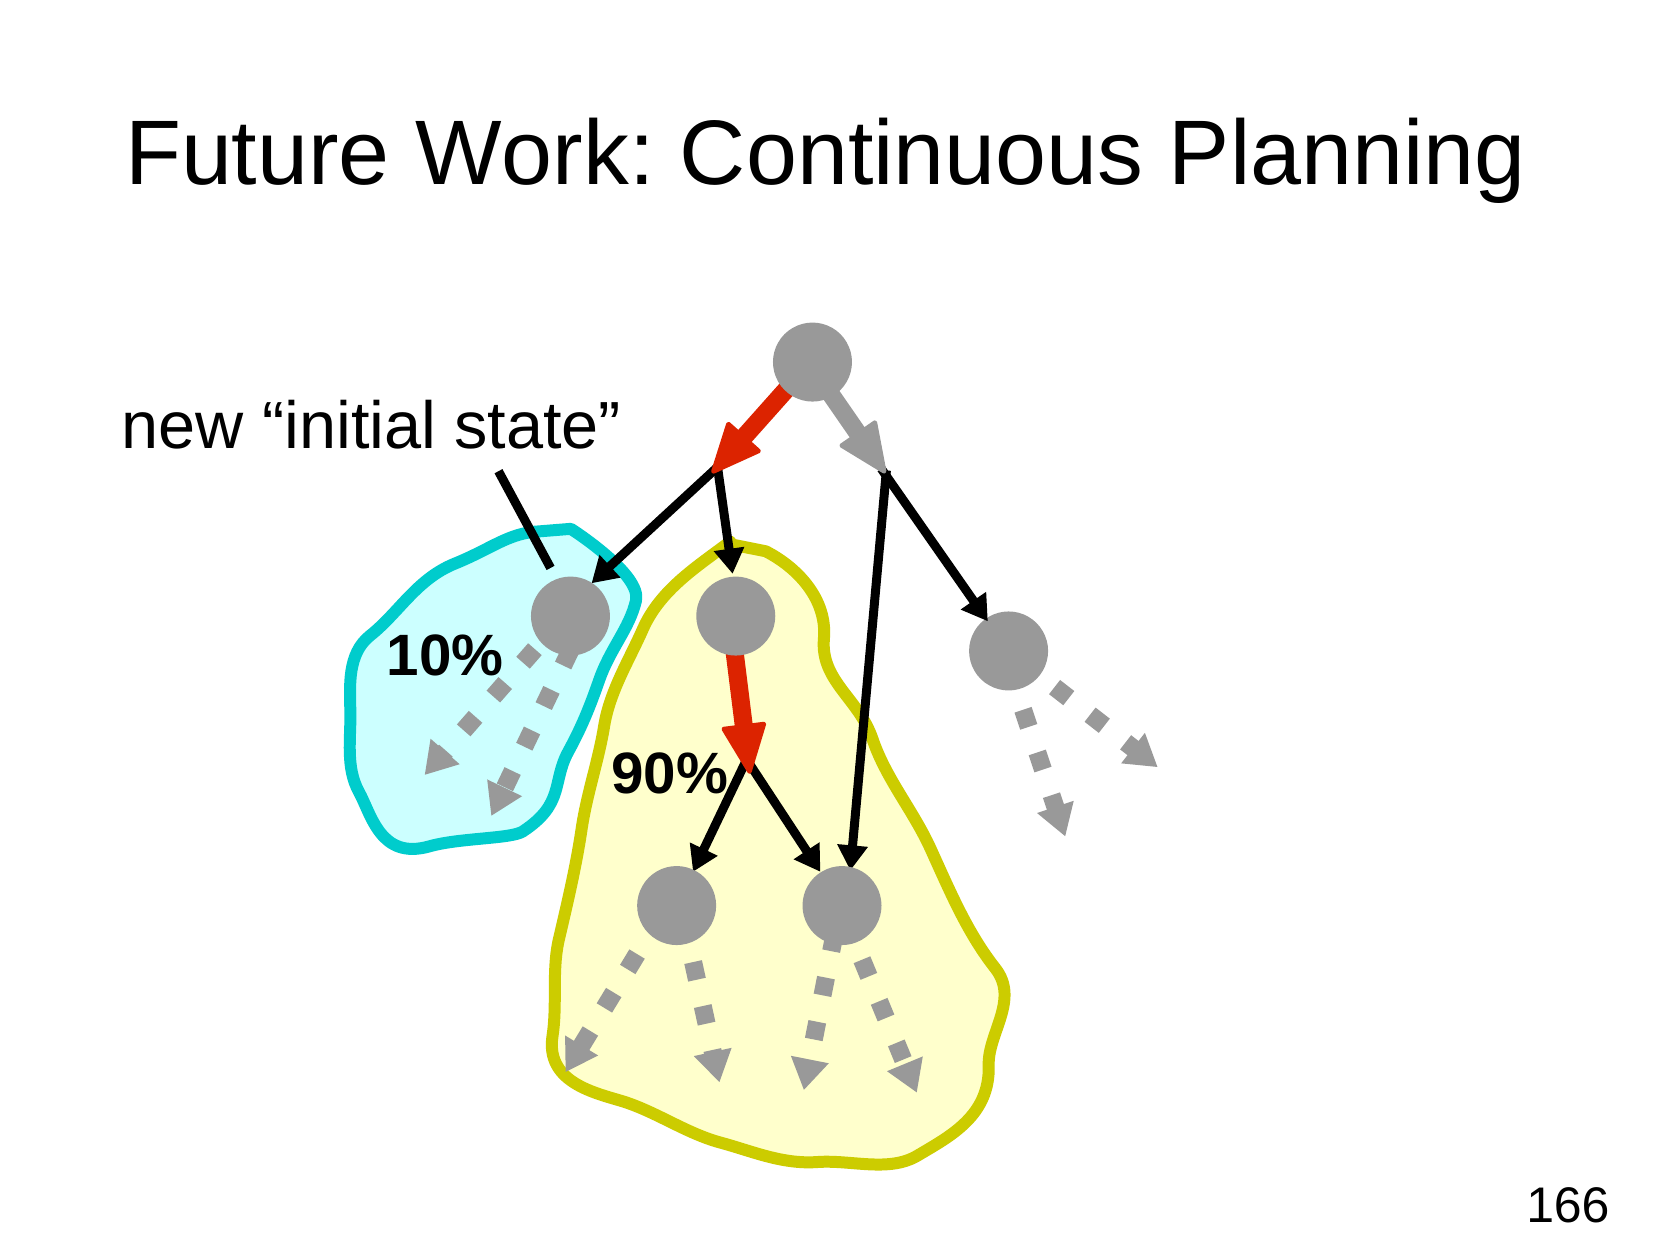

# Future Work: Continuous Planning
new “initial state”
10%
90%